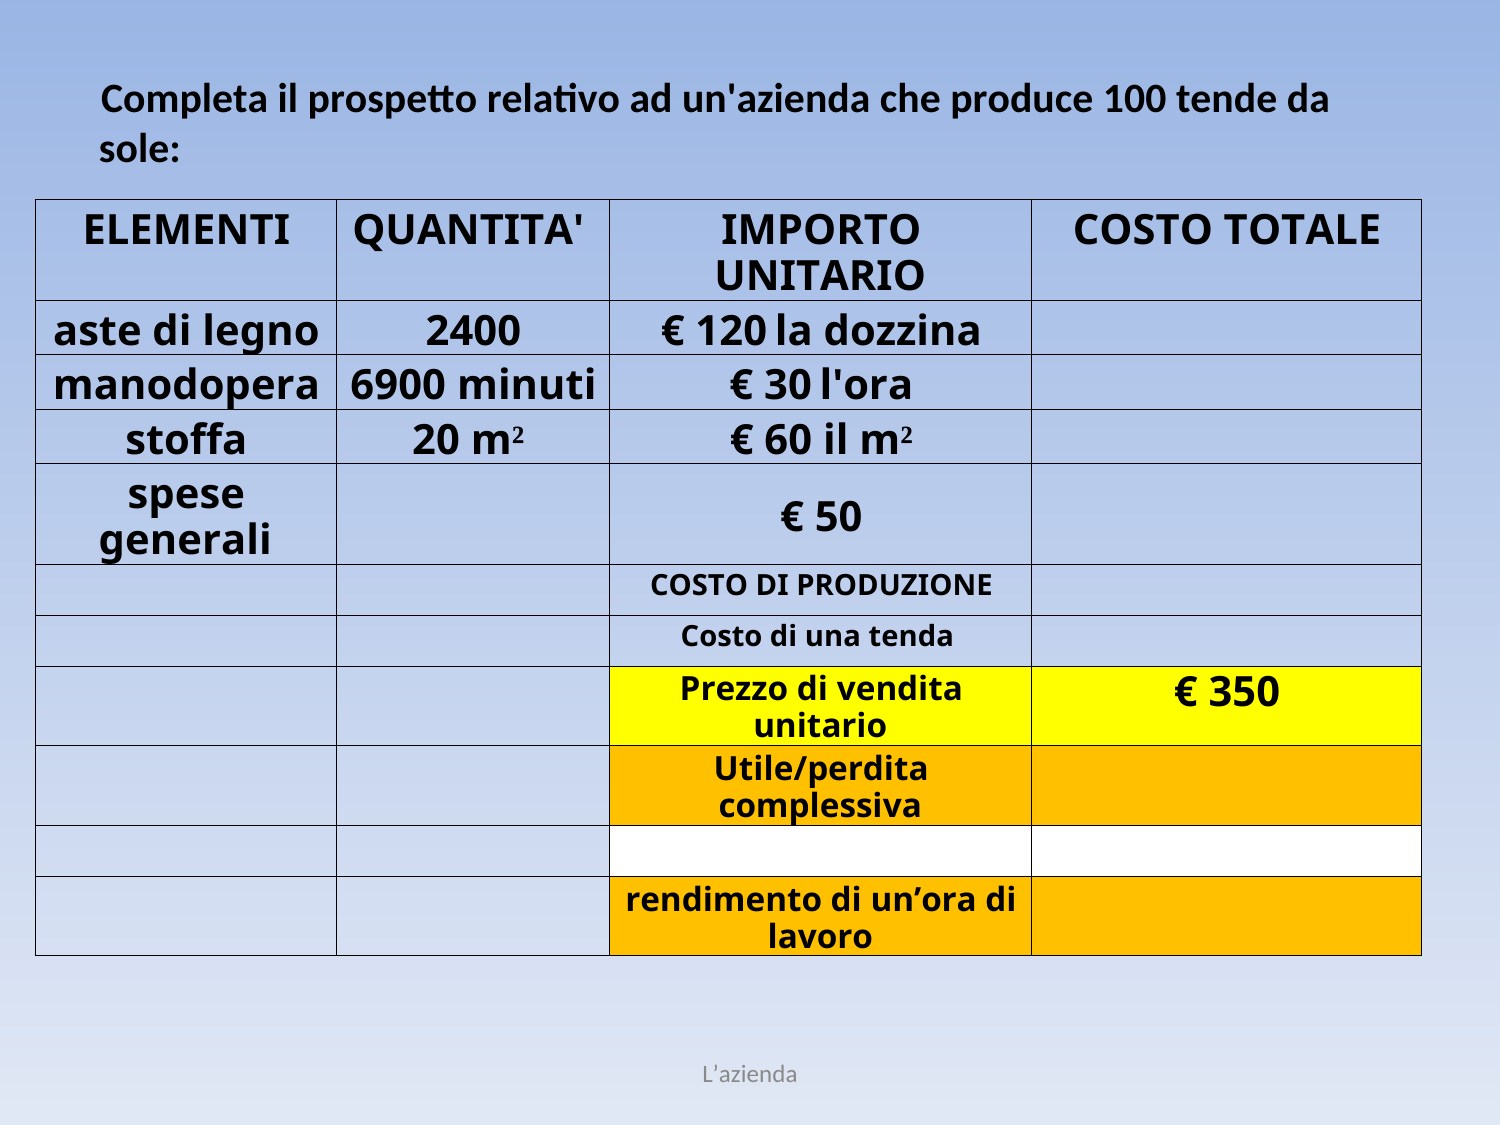

Completa il prospetto relativo ad un'azienda che produce 100 tende da sole:
| ELEMENTI | QUANTITA' | IMPORTO UNITARIO | COSTO TOTALE |
| --- | --- | --- | --- |
| aste di legno | 2400 | € 120 la dozzina | |
| manodopera | 6900 minuti | € 30 l'ora | |
| stoffa | 20 m² | € 60 il m² | |
| spese generali | | € 50 | |
| | | COSTO DI PRODUZIONE | |
| | | Costo di una tenda | |
| | | Prezzo di vendita unitario | € 350 |
| | | Utile/perdita complessiva | |
| | | | |
| | | rendimento di un’ora di lavoro | |
L’azienda